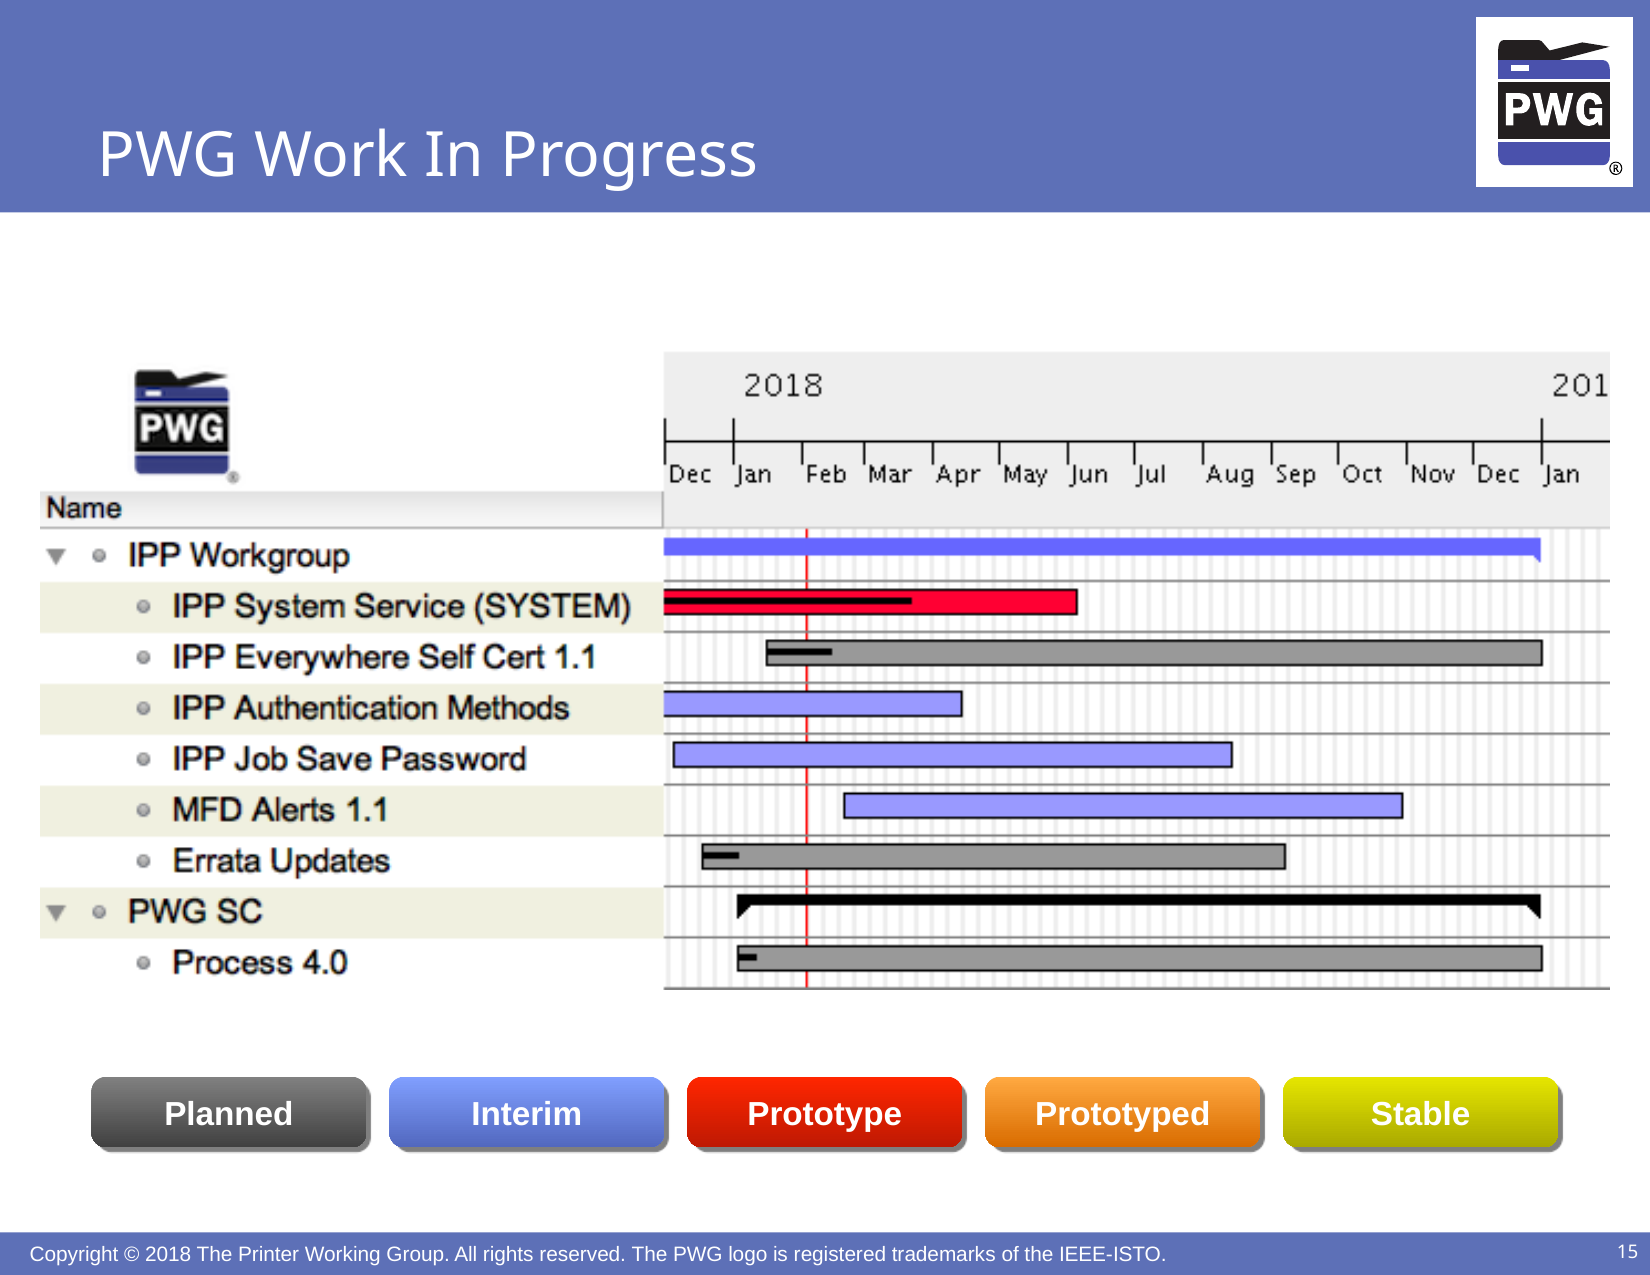

# PWG Work In Progress
Planned
Interim
Prototype
Prototyped
Stable